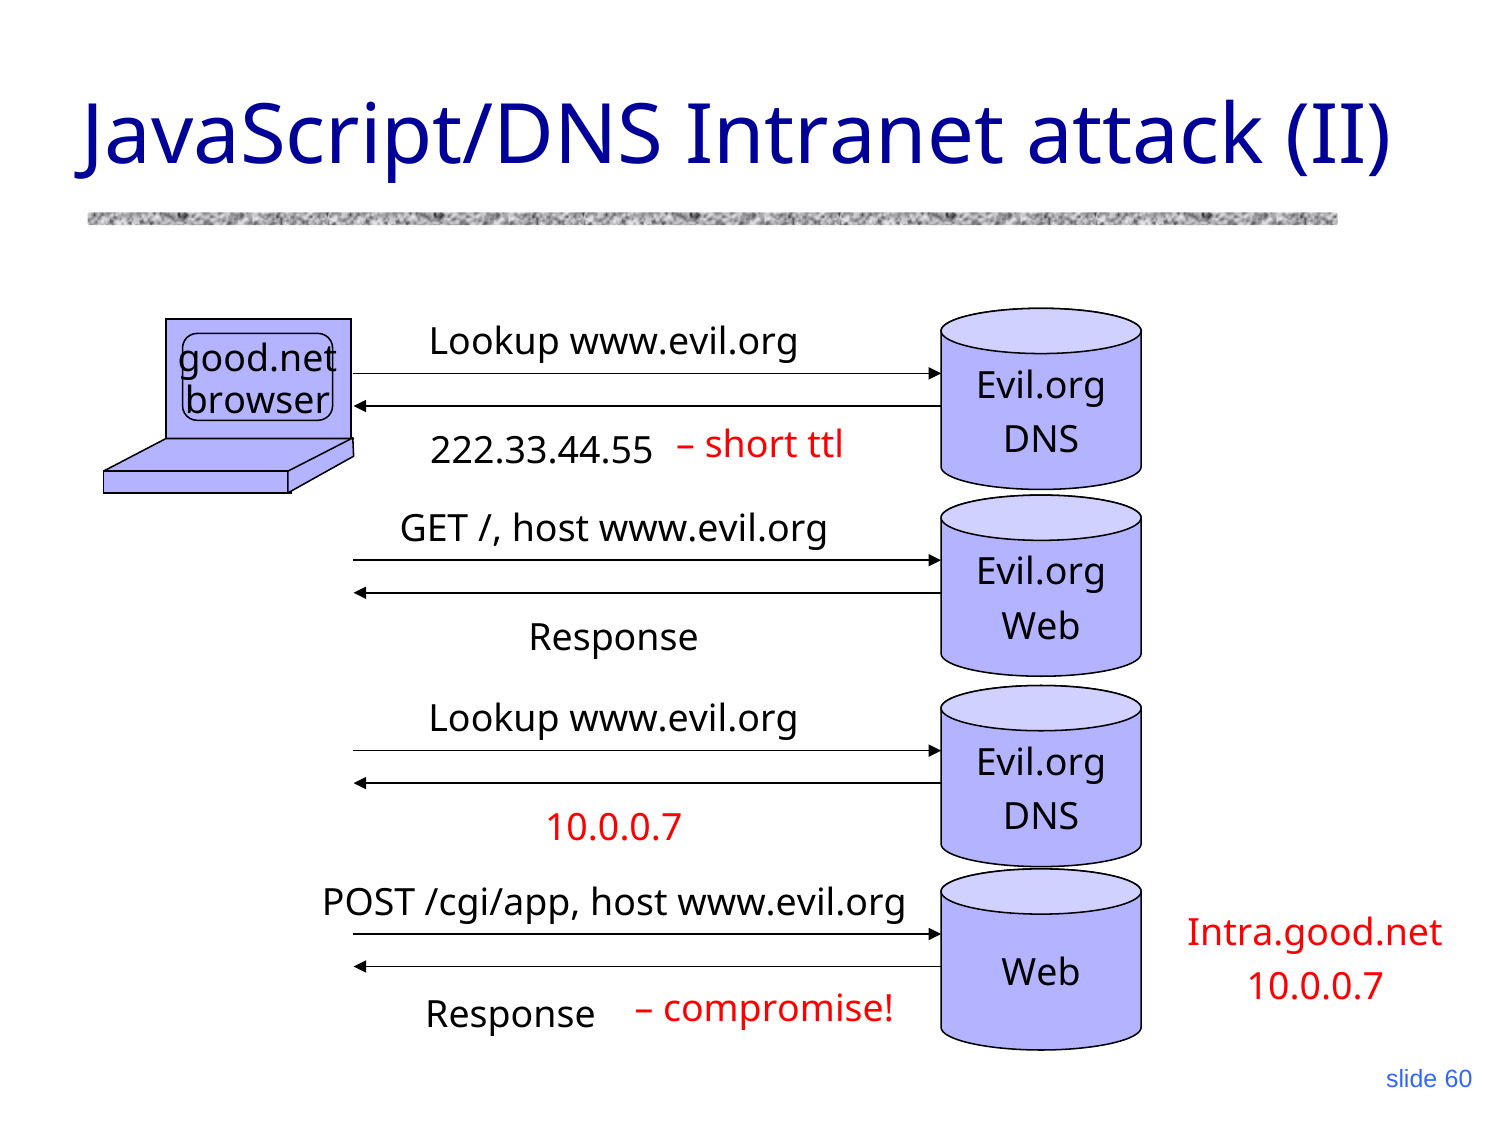

# JavaScript/DNS Intranet attack (II)
Evil.org
DNS
Lookup www.evil.org
good.net
browser
– short ttl
222.33.44.55
Evil.org
Web
GET /, host www.evil.org
Response
Evil.org
DNS
Lookup www.evil.org
10.0.0.7
Web
POST /cgi/app, host www.evil.org
Intra.good.net
10.0.0.7
– compromise!
Response
slide